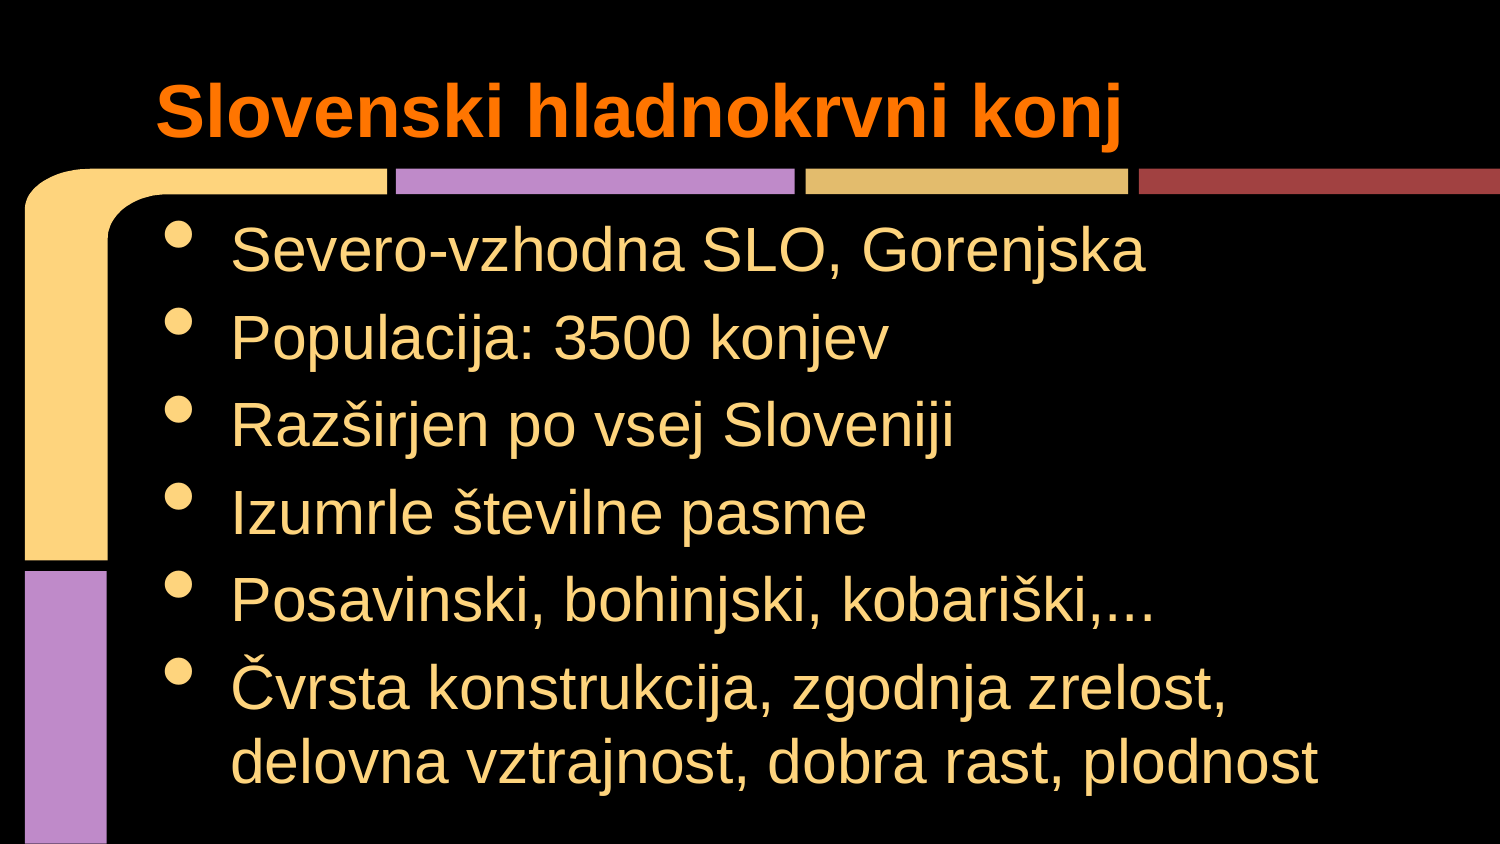

Slovenski hladnokrvni konj
# Severo-vzhodna SLO, Gorenjska
Populacija: 3500 konjev
Razširjen po vsej Sloveniji
Izumrle številne pasme
Posavinski, bohinjski, kobariški,...
Čvrsta konstrukcija, zgodnja zrelost, delovna vztrajnost, dobra rast, plodnost